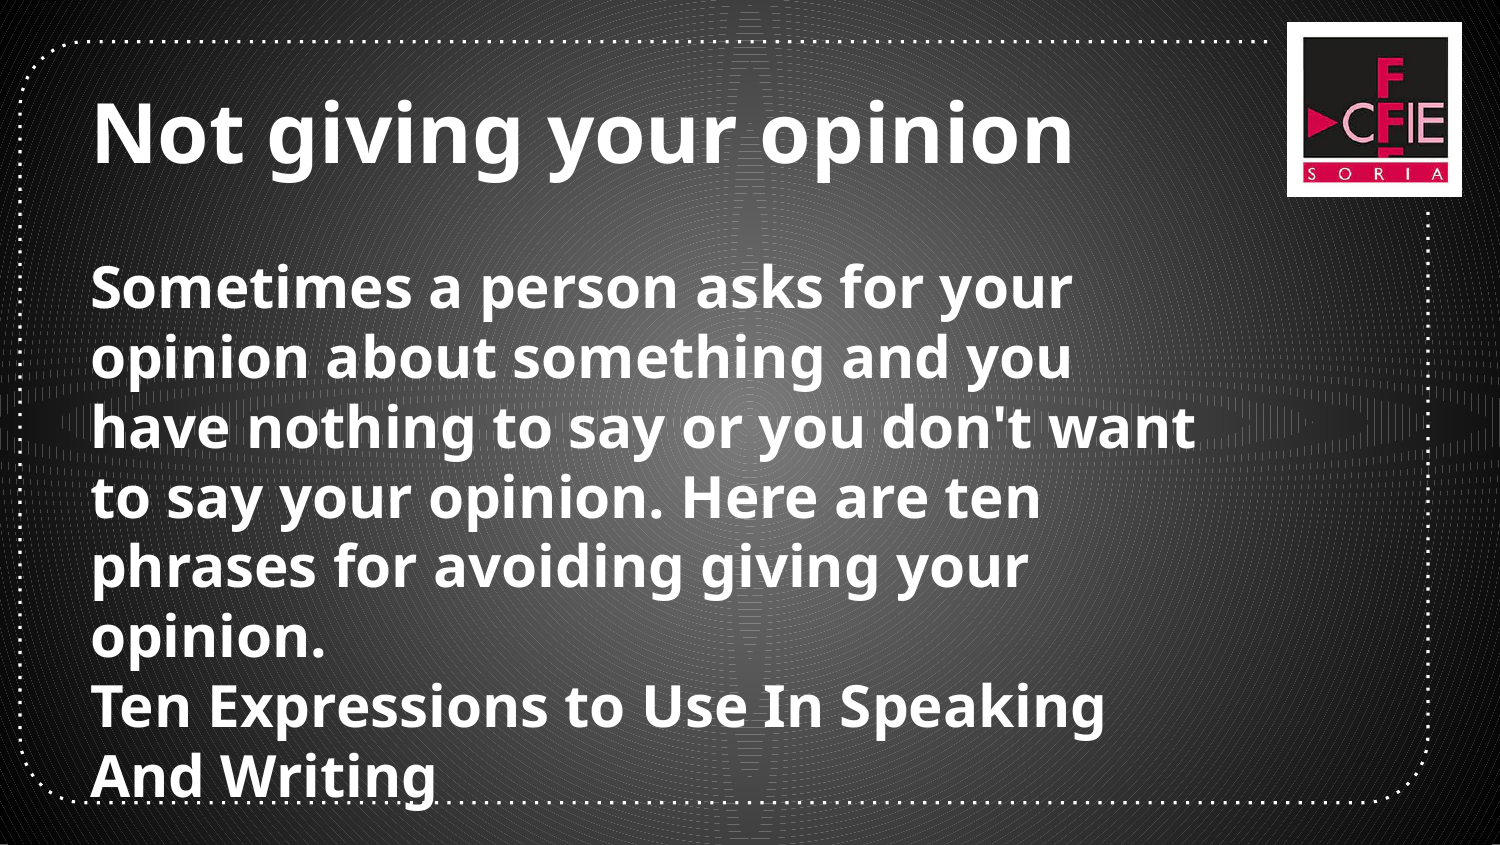

Not giving your opinion
Sometimes a person asks for your opinion about something and you have nothing to say or you don't want to say your opinion. Here are ten phrases for avoiding giving your opinion.
Ten Expressions to Use In Speaking And Writing